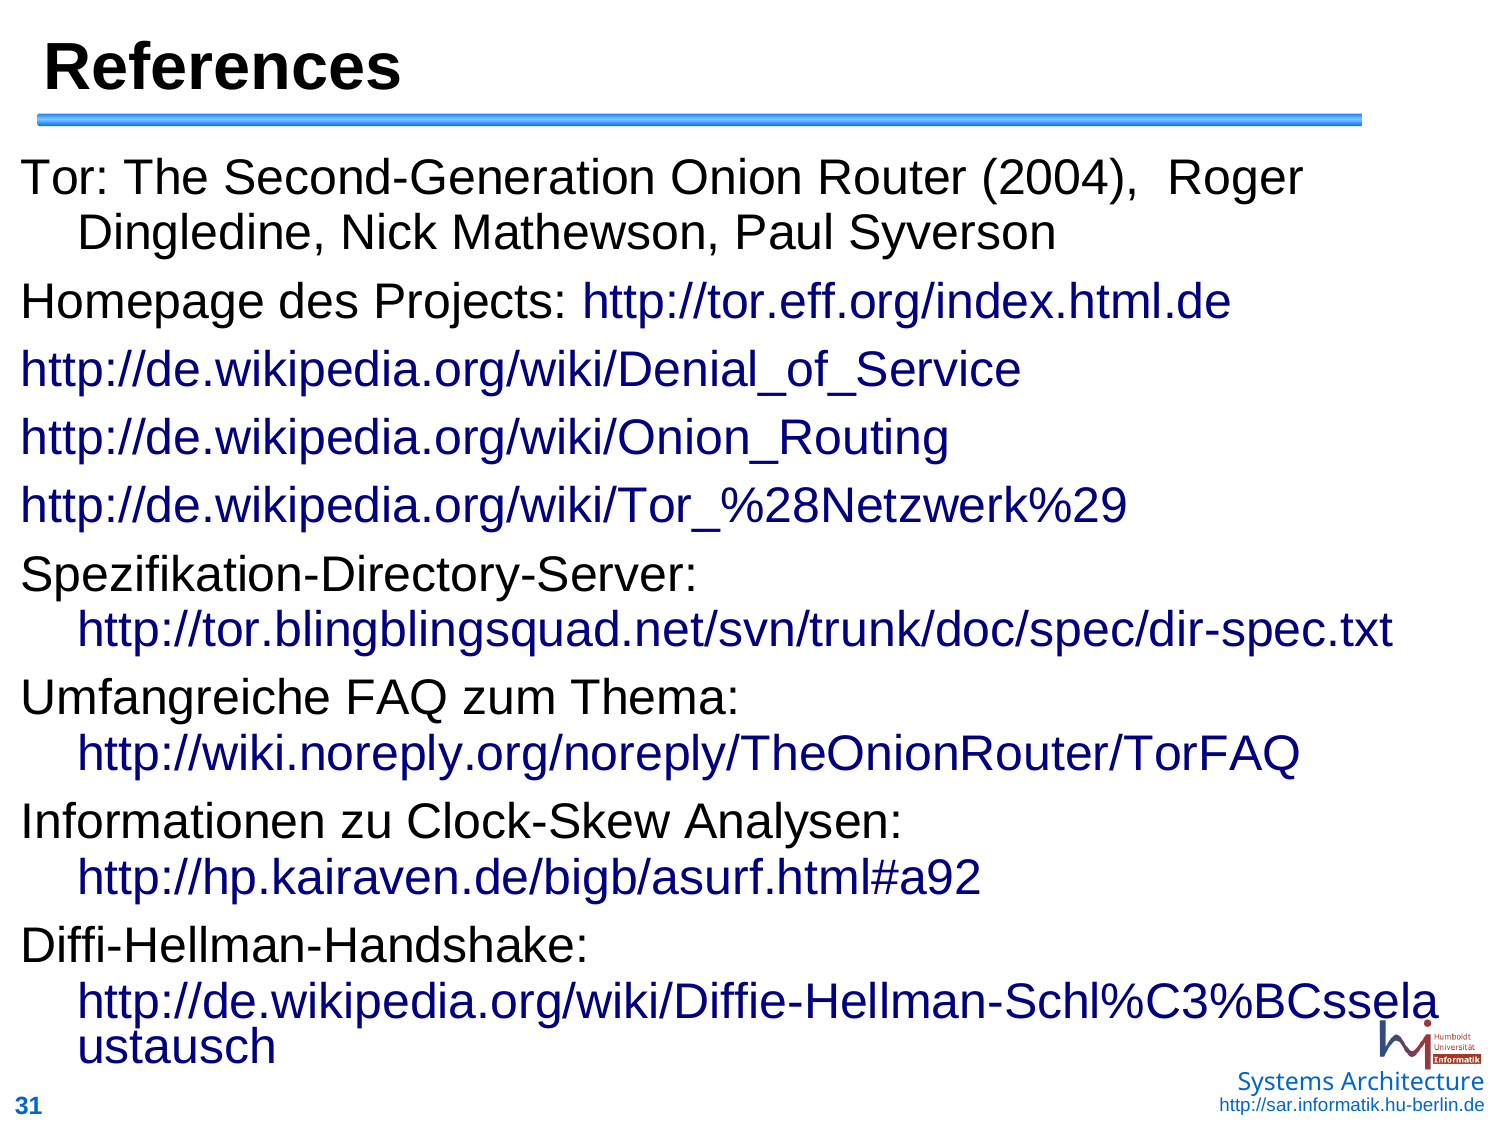

# References
Tor: The Second-Generation Onion Router (2004), Roger Dingledine, Nick Mathewson, Paul Syverson
Homepage des Projects: http://tor.eff.org/index.html.de
http://de.wikipedia.org/wiki/Denial_of_Service
http://de.wikipedia.org/wiki/Onion_Routing
http://de.wikipedia.org/wiki/Tor_%28Netzwerk%29
Spezifikation-Directory-Server: http://tor.blingblingsquad.net/svn/trunk/doc/spec/dir-spec.txt
Umfangreiche FAQ zum Thema: http://wiki.noreply.org/noreply/TheOnionRouter/TorFAQ
Informationen zu Clock-Skew Analysen: http://hp.kairaven.de/bigb/asurf.html#a92
Diffi-Hellman-Handshake: http://de.wikipedia.org/wiki/Diffie-Hellman-Schl%C3%BCsselaustausch